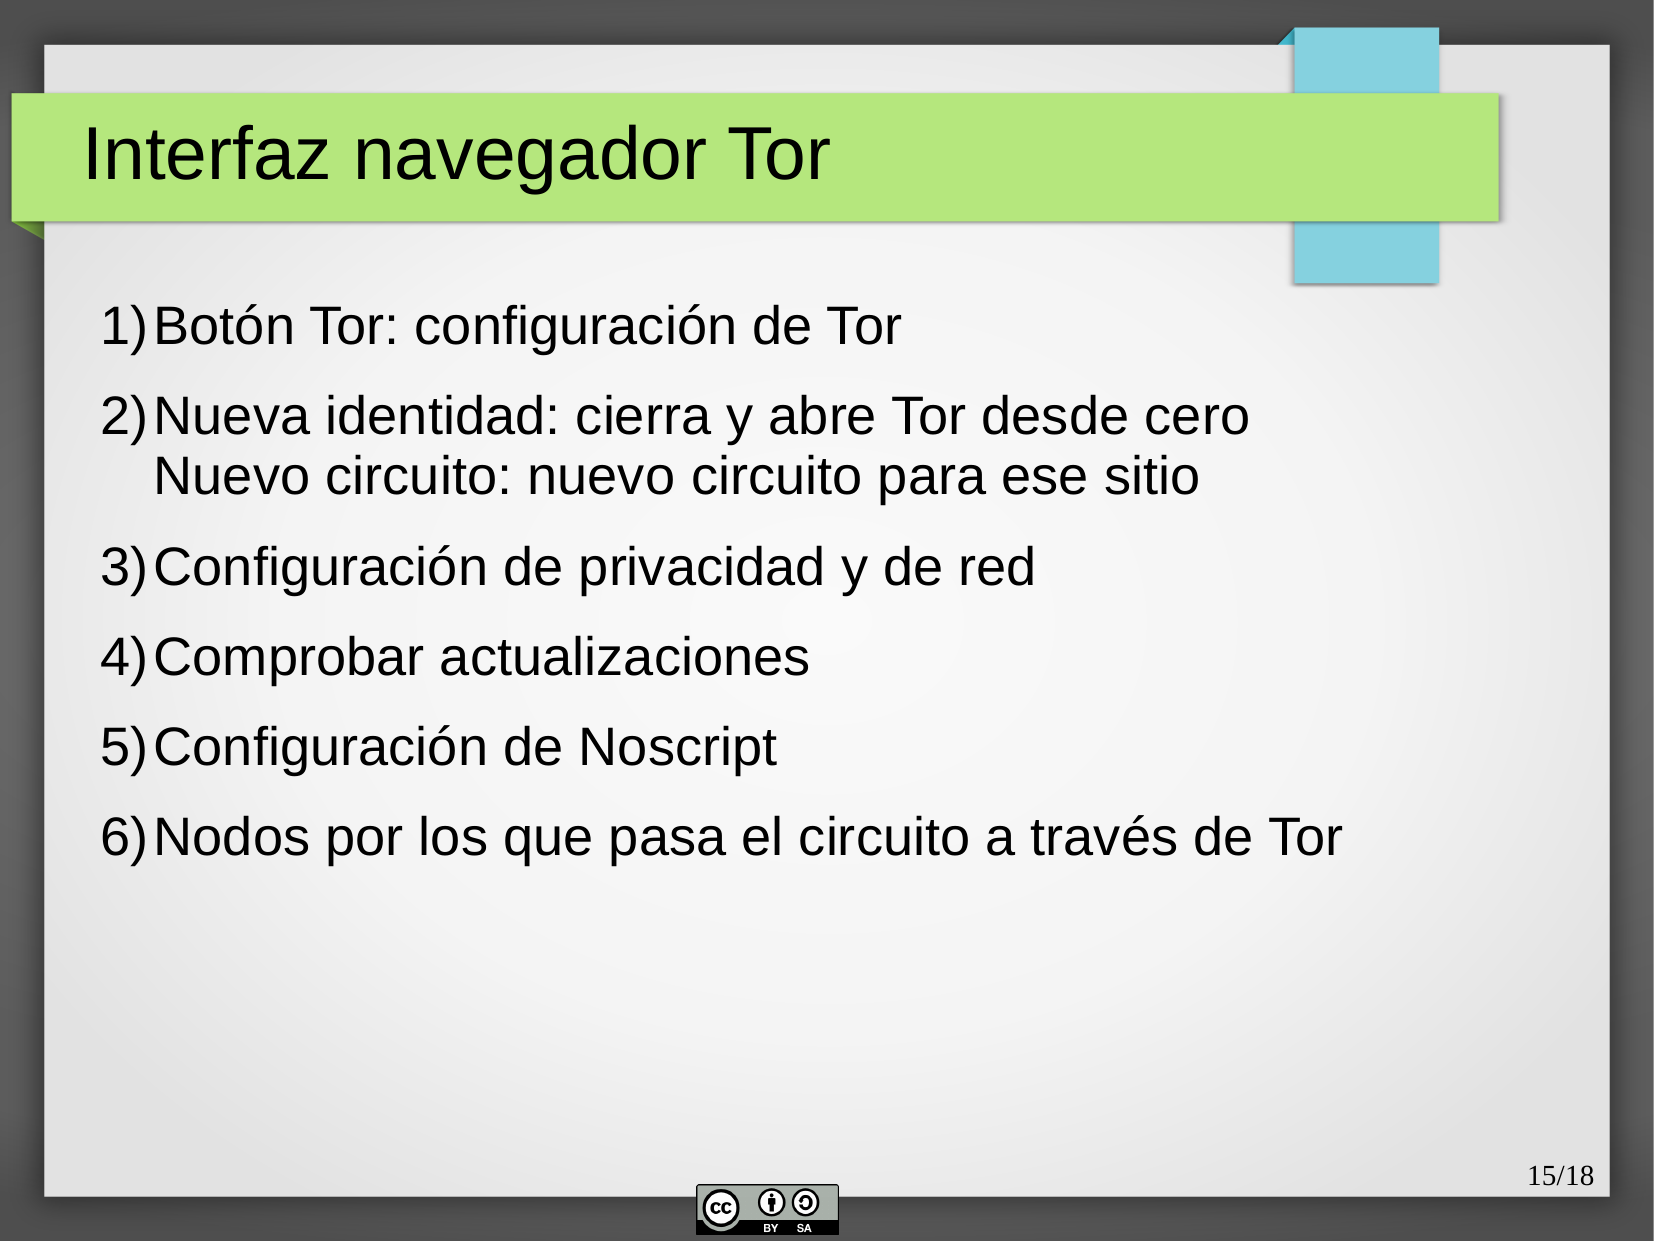

# Interfaz navegador Tor
Botón Tor: configuración de Tor
Nueva identidad: cierra y abre Tor desde cero
Nuevo circuito: nuevo circuito para ese sitio
Configuración de privacidad y de red
Comprobar actualizaciones
Configuración de Noscript
Nodos por los que pasa el circuito a través de Tor
15